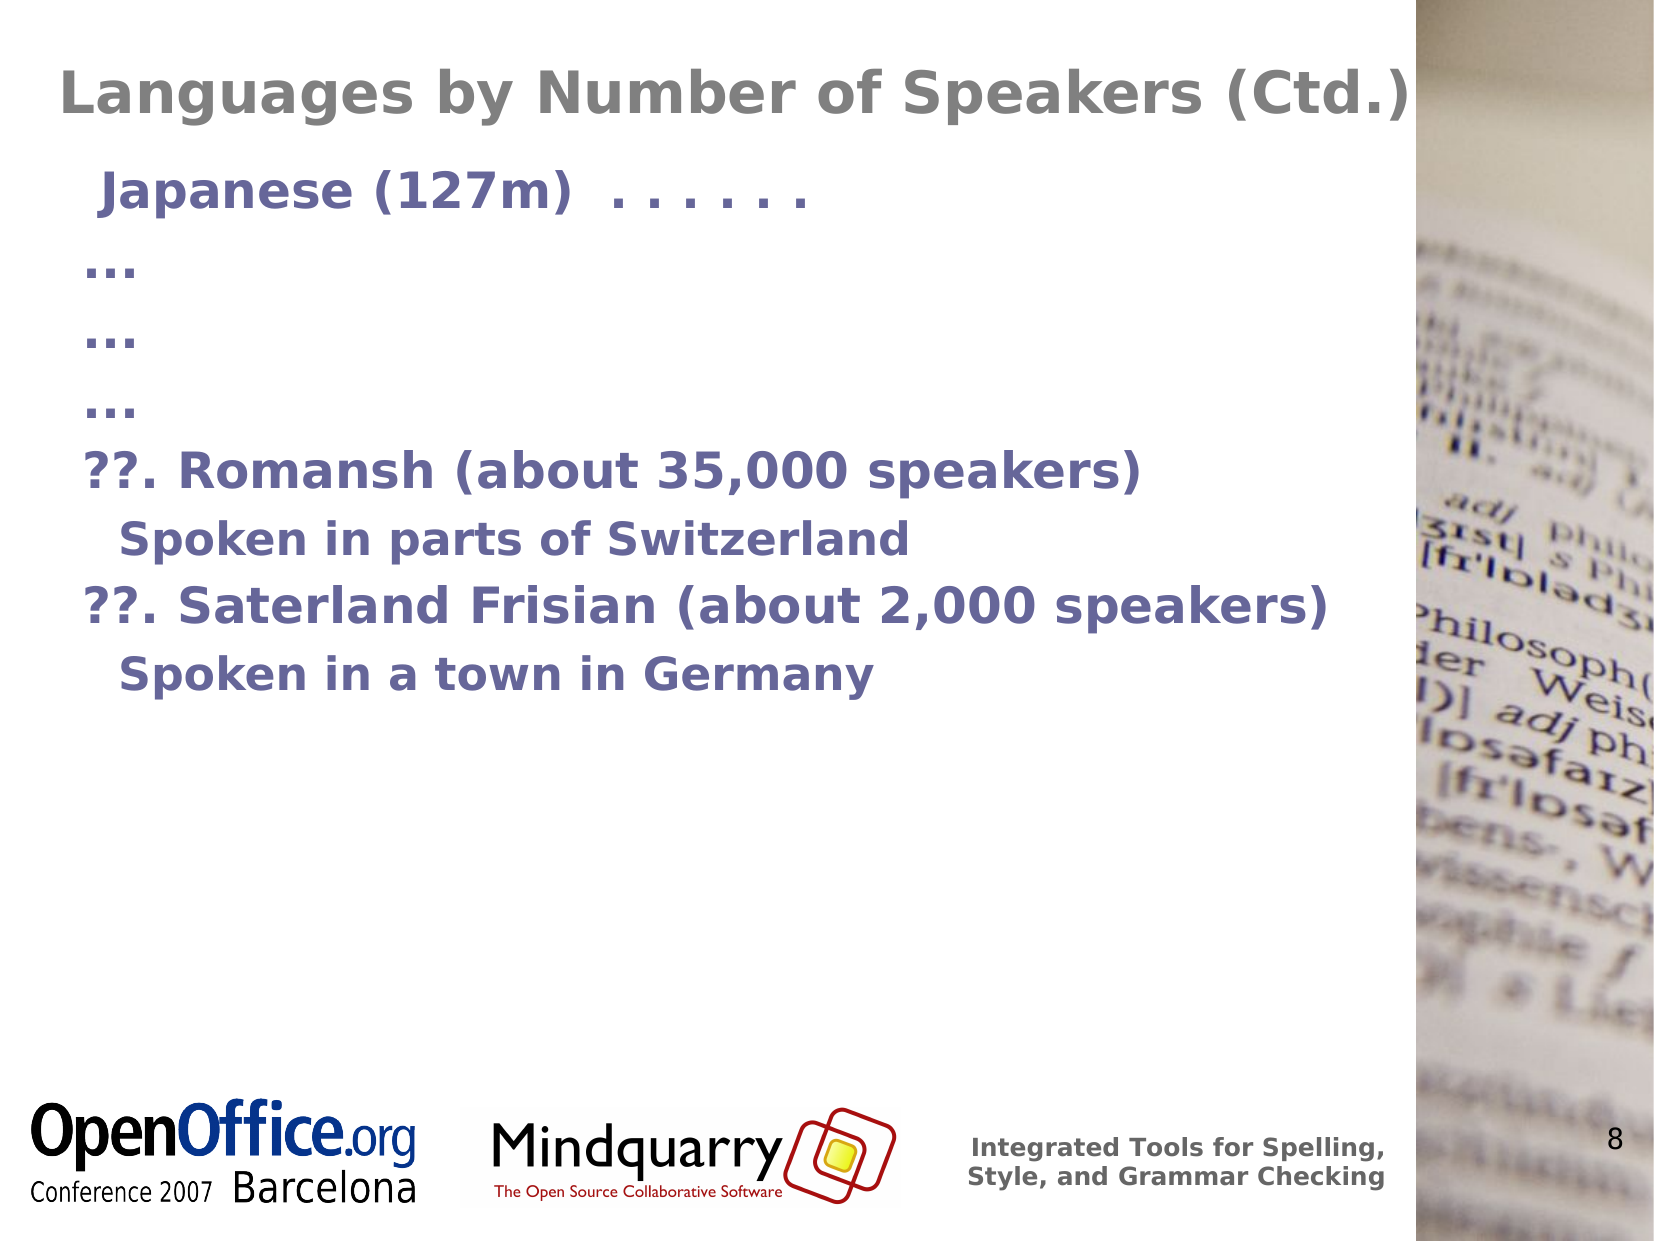

Languages by Number of Speakers (Ctd.)
 Japanese (127m) . . . . . .
...
...
...
??. Romansh (about 35,000 speakers)
Spoken in parts of Switzerland
??. Saterland Frisian (about 2,000 speakers)
Spoken in a town in Germany
8
#